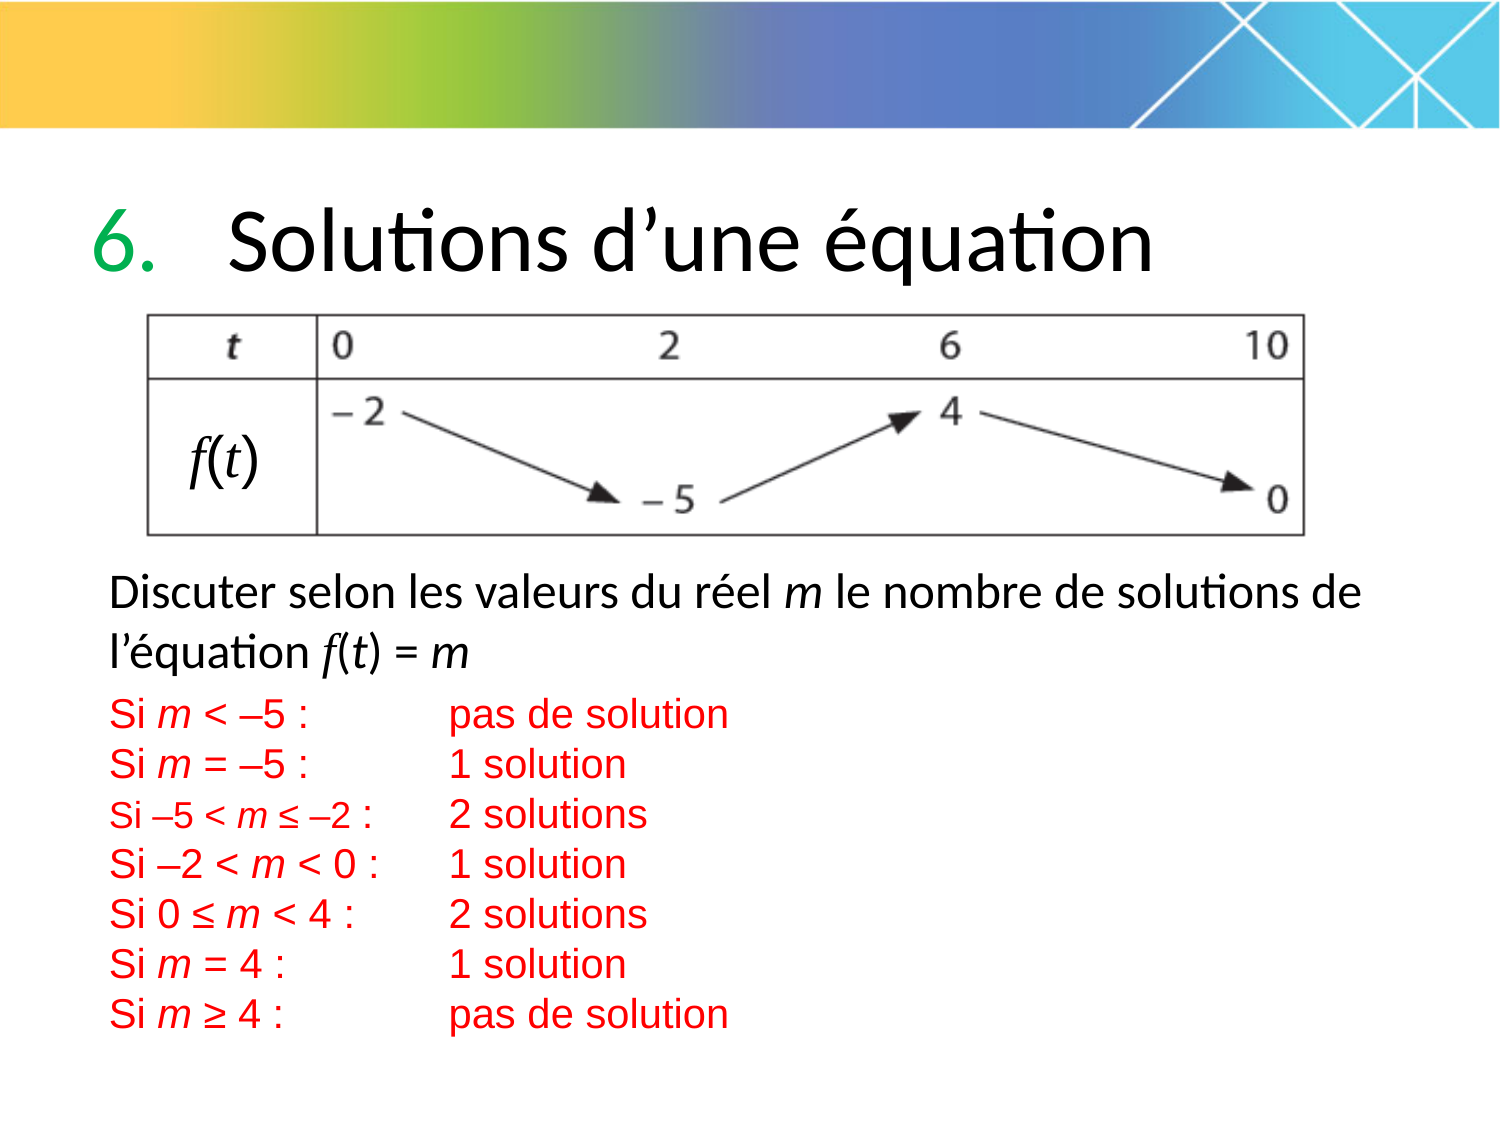

# Solutions d’une équation
f(t)
Discuter selon les valeurs du réel m le nombre de solutions de l’équation f(t) = m
Si m < –5 :
Si m = –5 :
Si –5 < m ≤ –2 :
Si –2 < m < 0 :
Si 0 ≤ m < 4 :
Si m = 4 :
Si m ≥ 4 :
pas de solution
1 solution
2 solutions 1 solution
2 solutions 1 solution
pas de solution